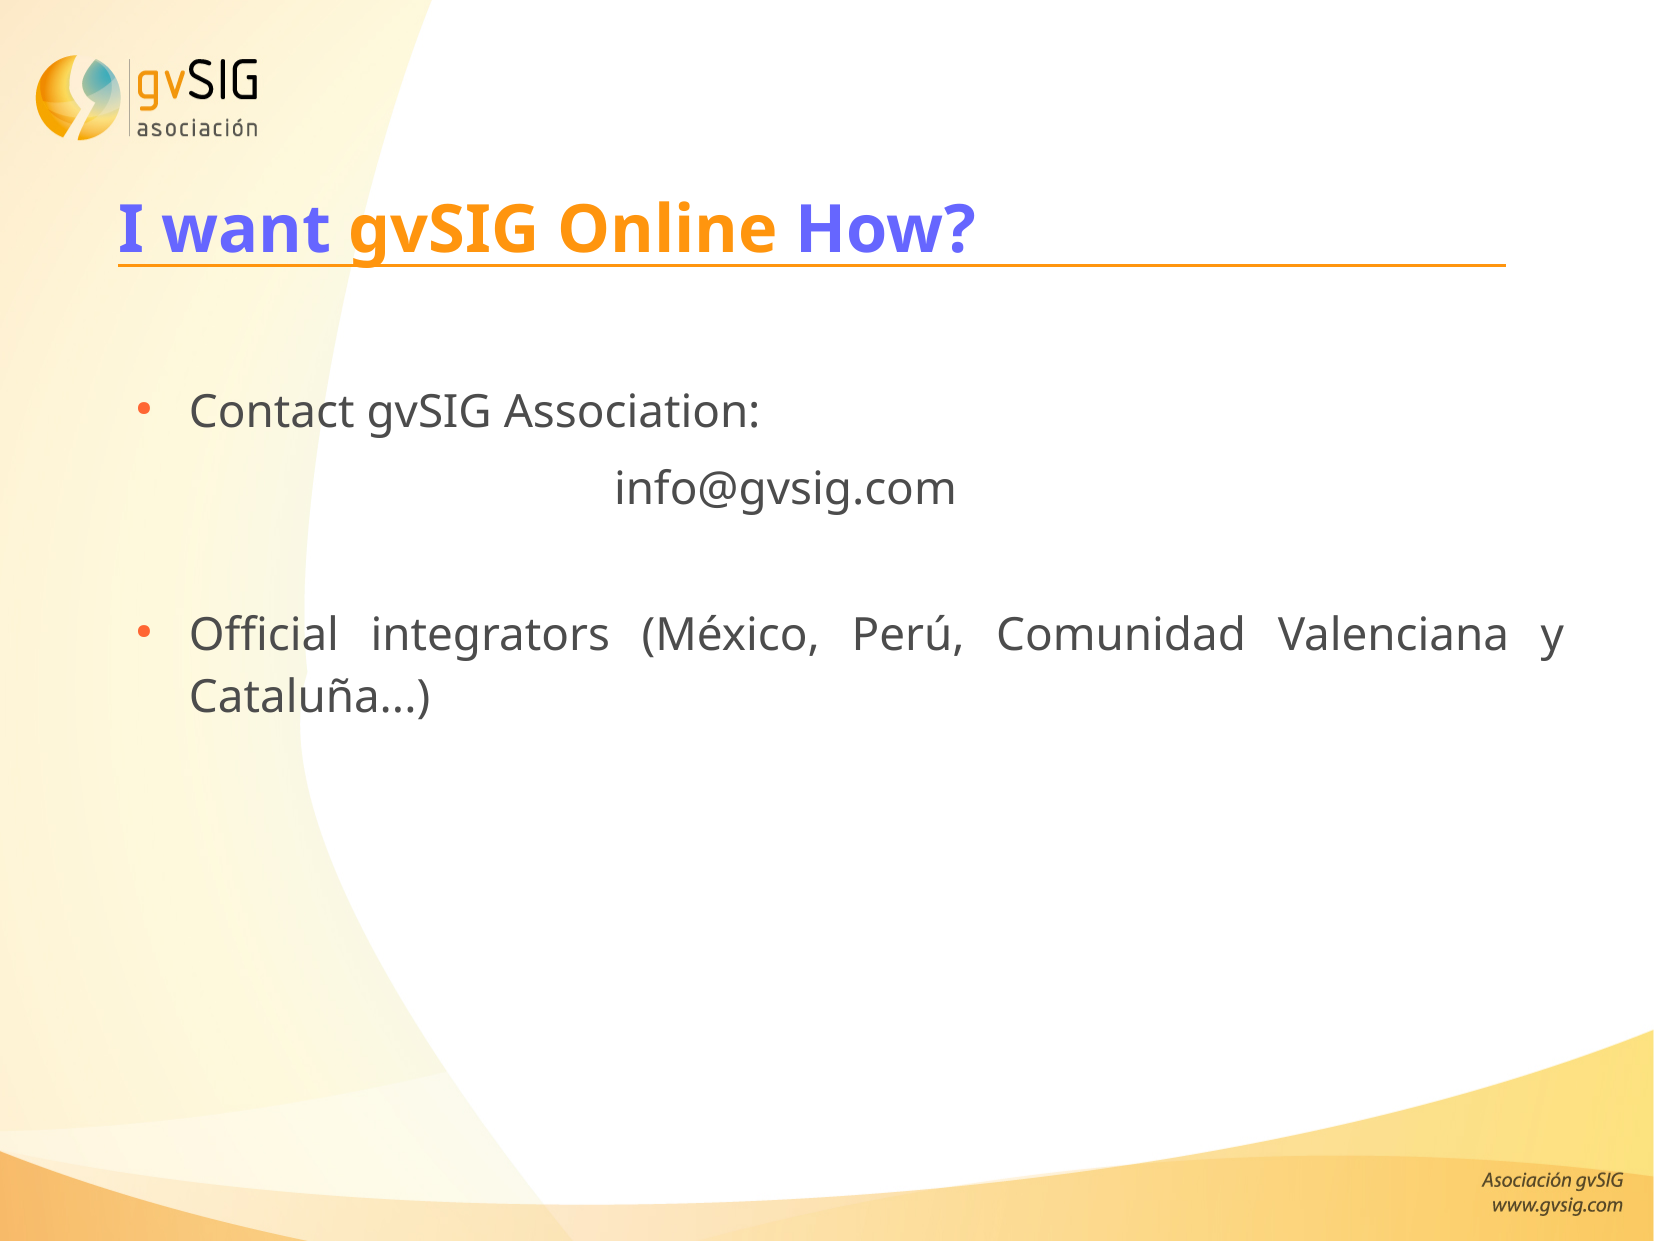

# I want gvSIG Online How?
Contact gvSIG Association:
info@gvsig.com
Official integrators (México, Perú, Comunidad Valenciana y Cataluña...)